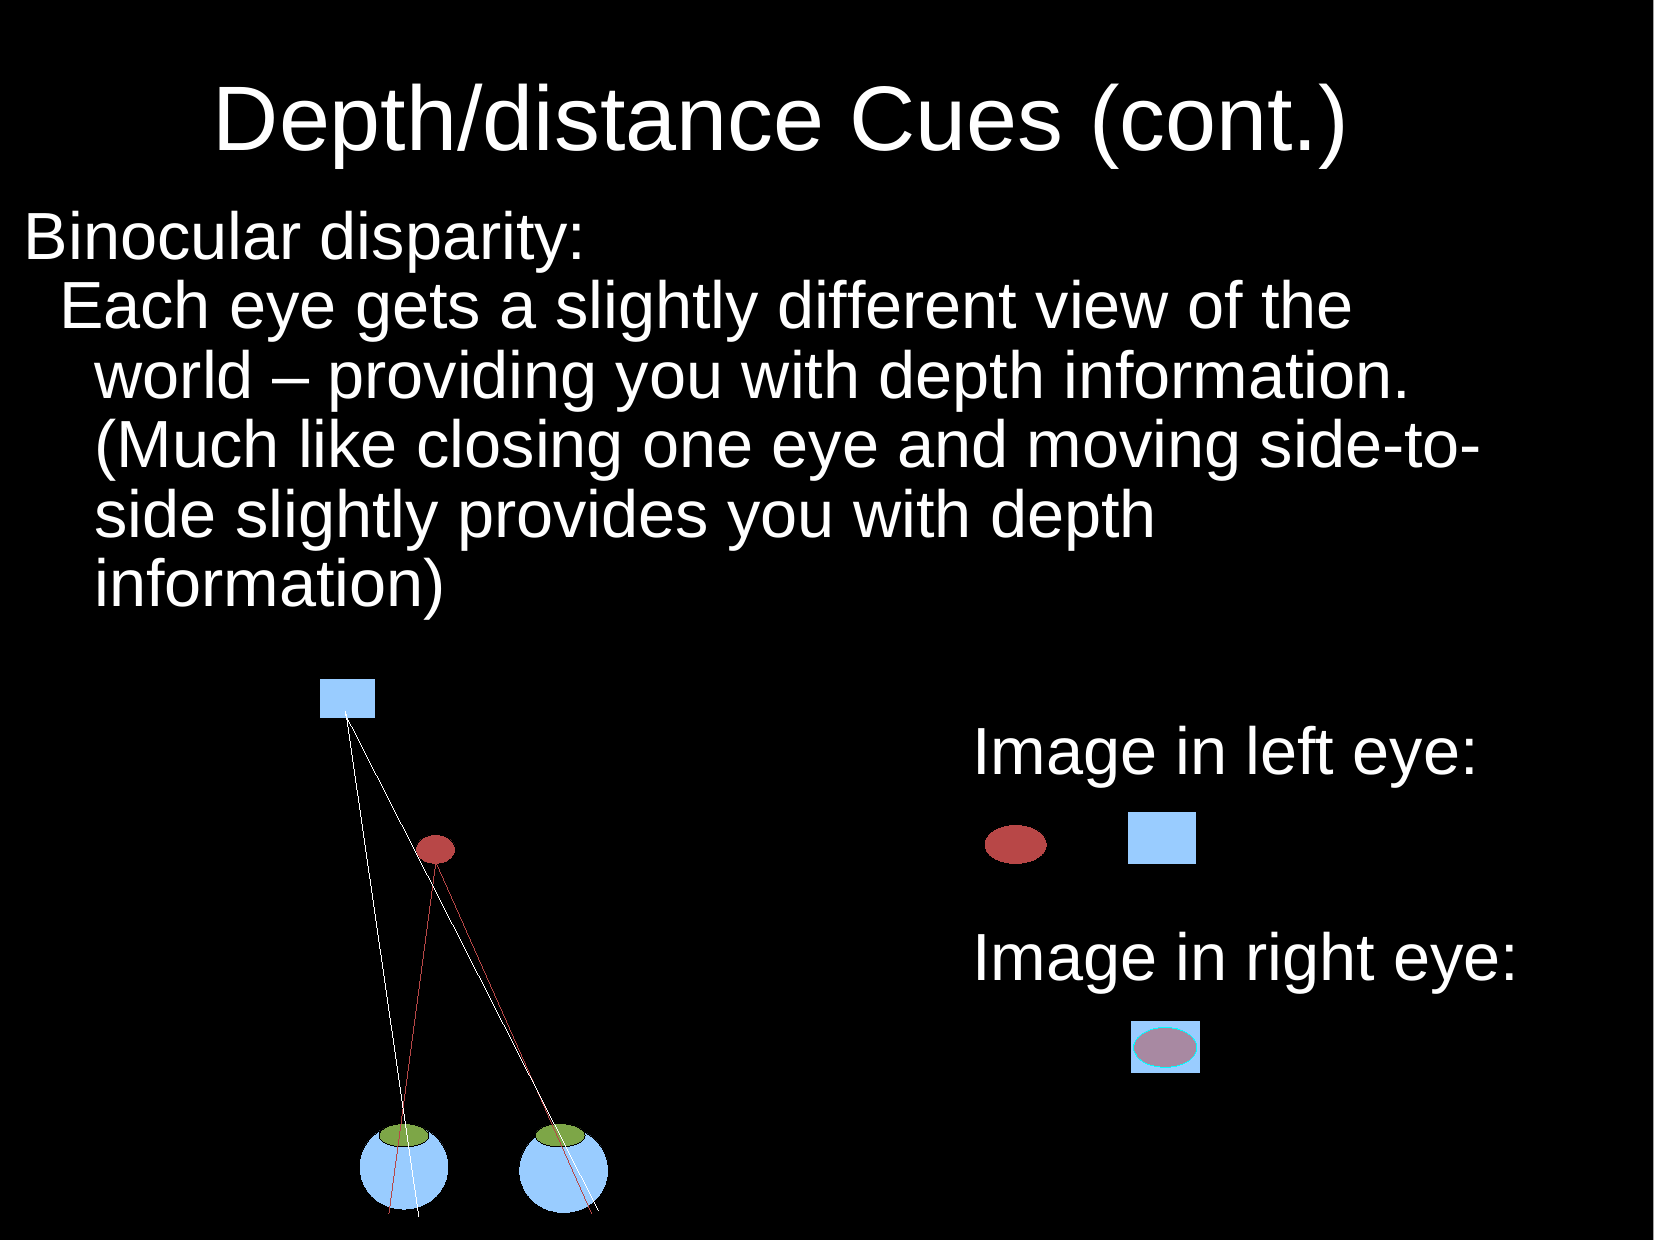

# Depth/distance Cues (cont.)
Binocular disparity:
Each eye gets a slightly different view of the world – providing you with depth information. (Much like closing one eye and moving side-to-side slightly provides you with depth information)
Image in left eye:
Image in right eye: